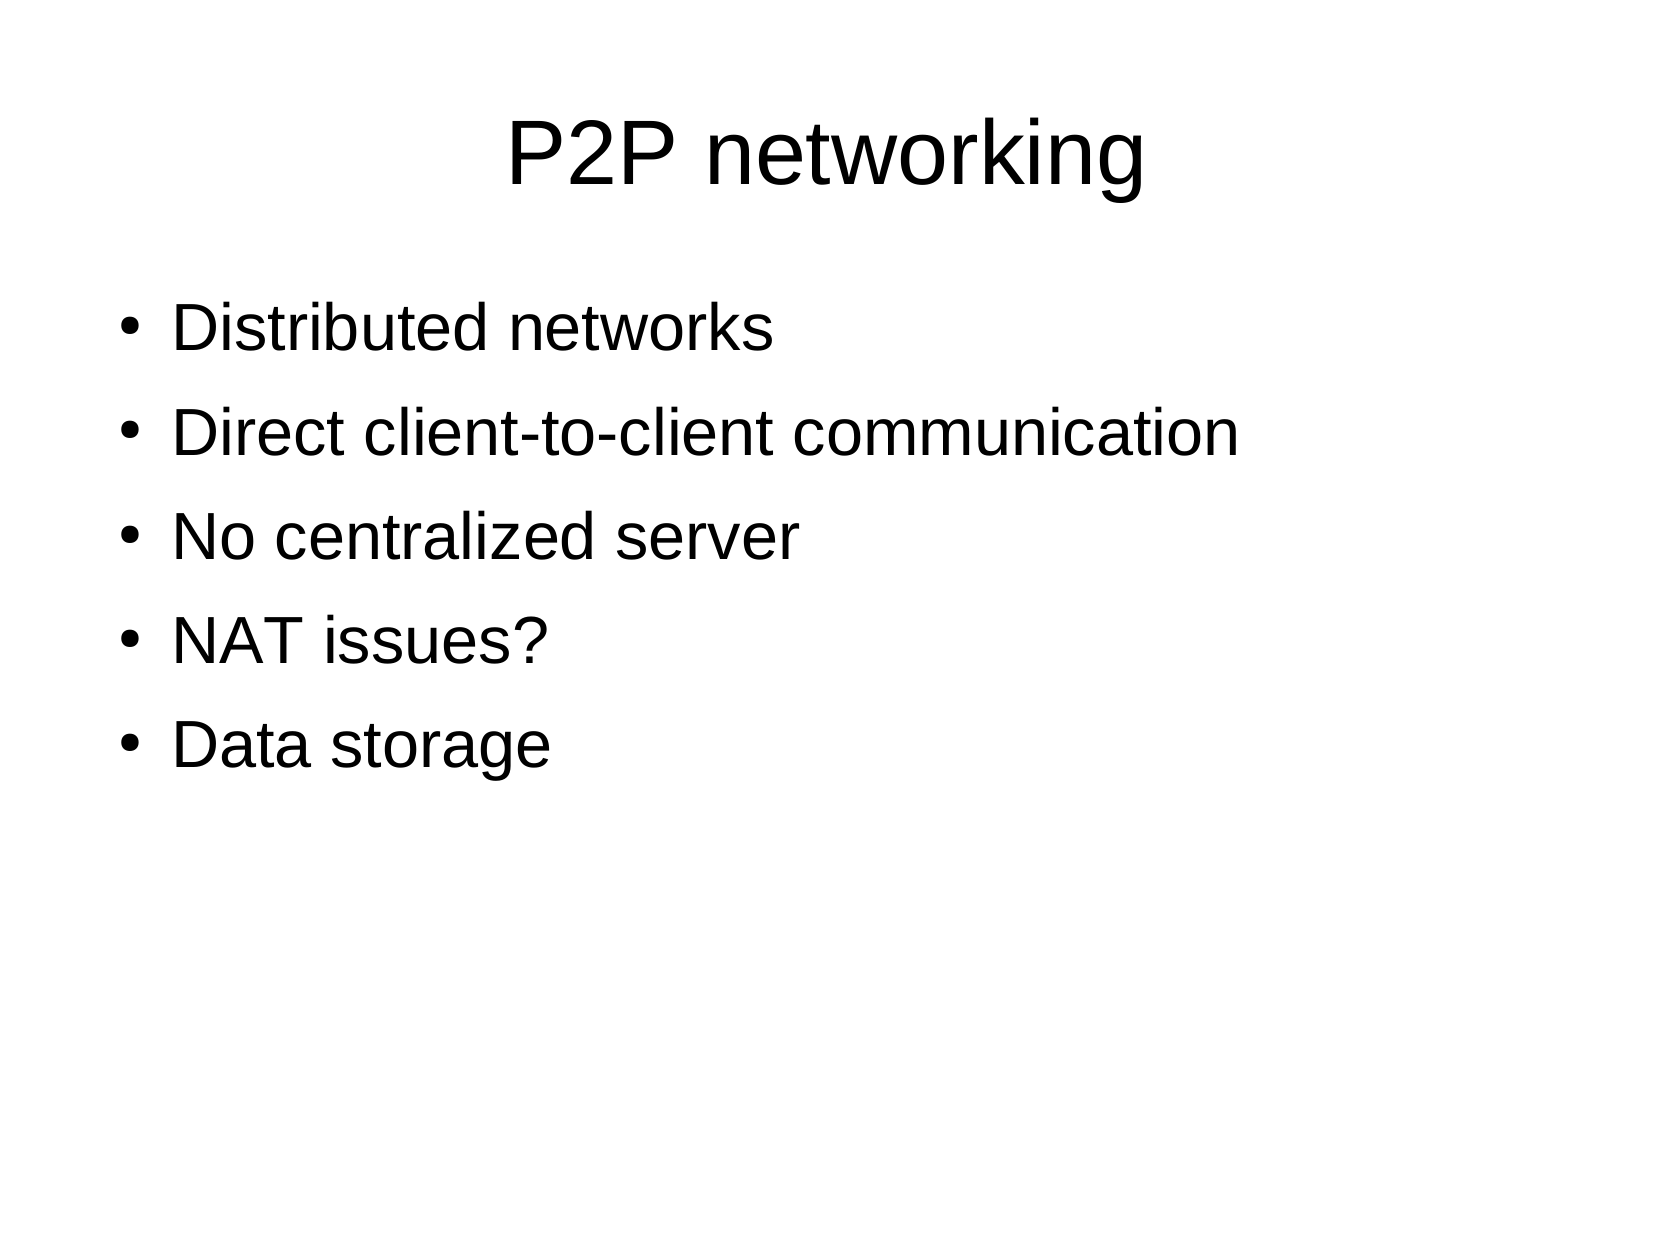

# P2P networking
Distributed networks
Direct client-to-client communication
No centralized server
NAT issues?
Data storage